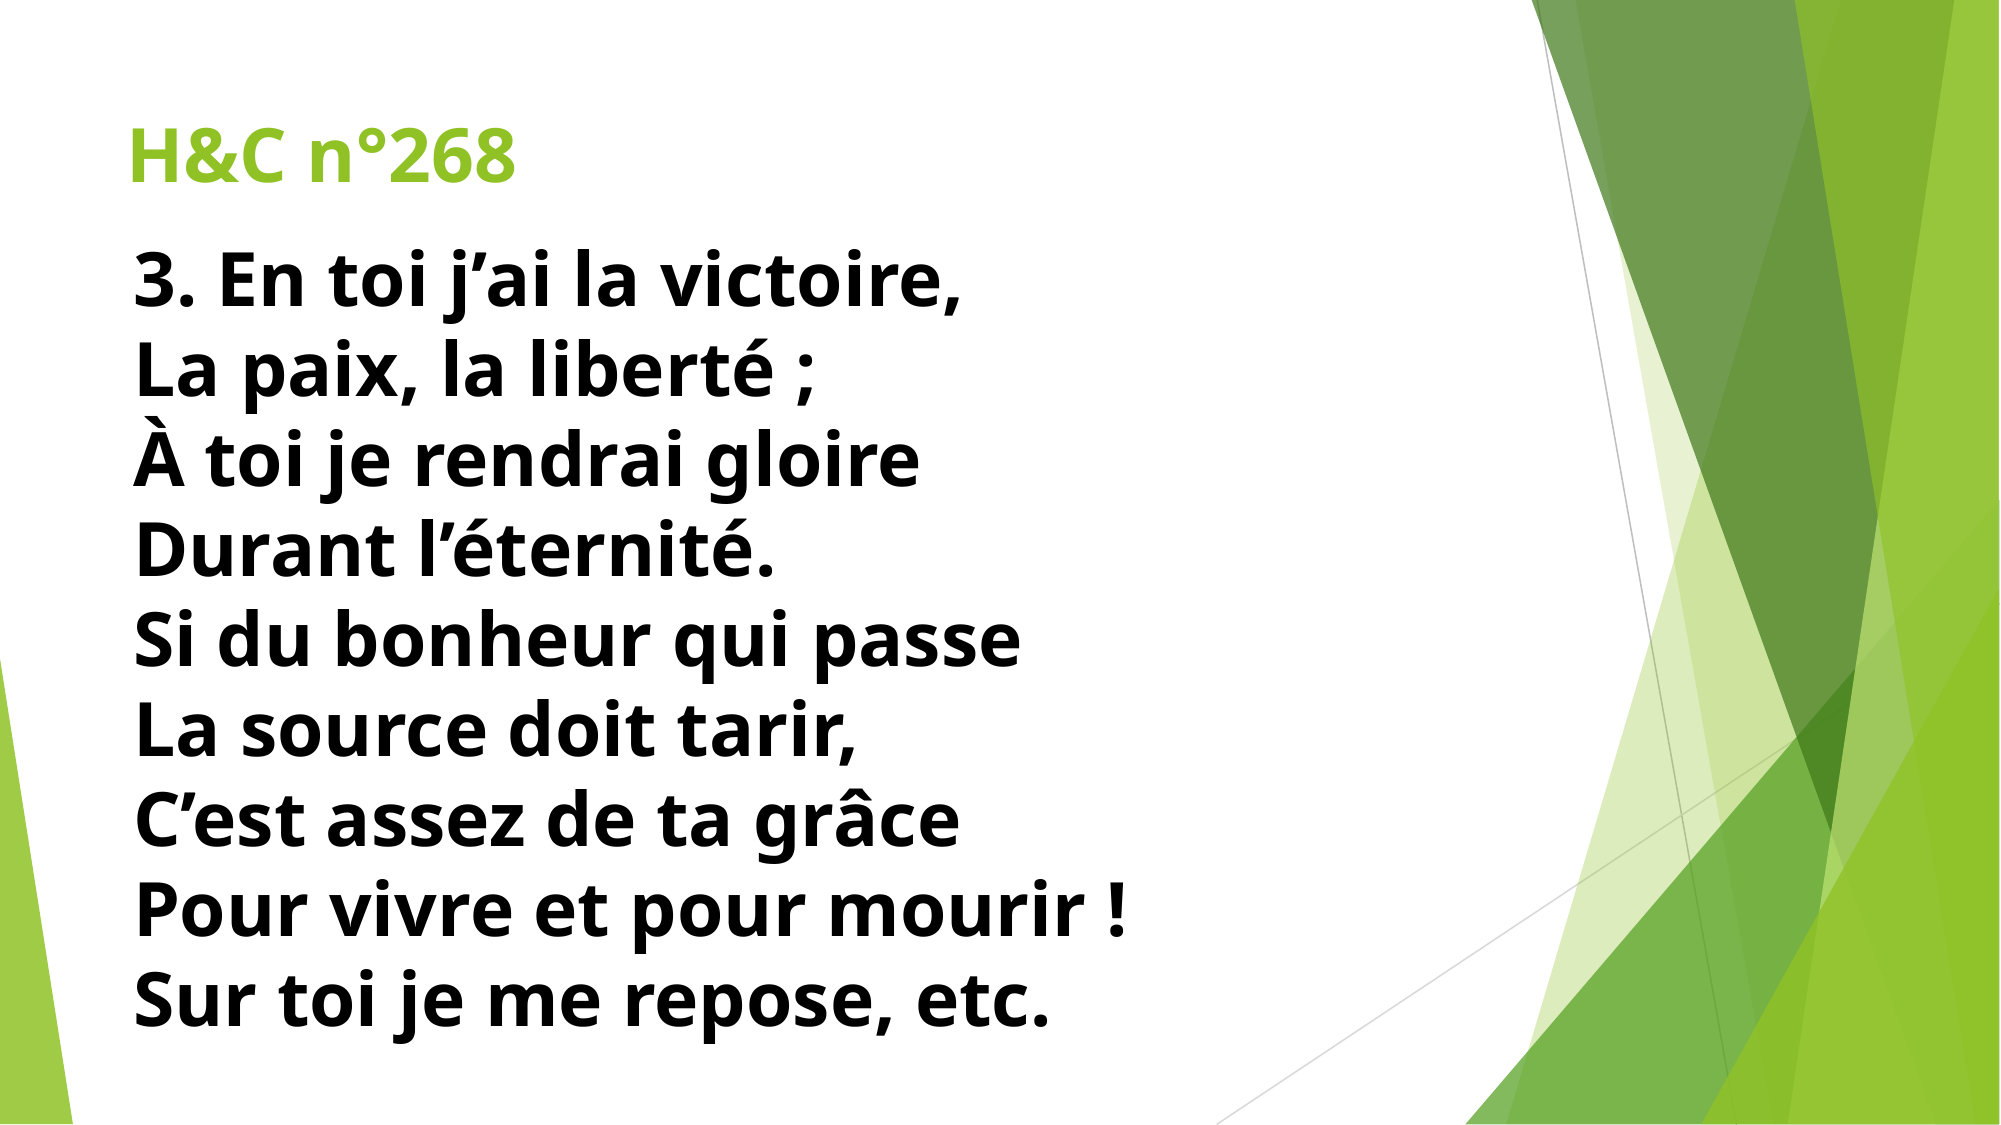

H&C n°268
3. En toi j’ai la victoire,
La paix, la liberté ;
À toi je rendrai gloire
Durant l’éternité.
Si du bonheur qui passe
La source doit tarir,
C’est assez de ta grâce
Pour vivre et pour mourir !
Sur toi je me repose, etc.